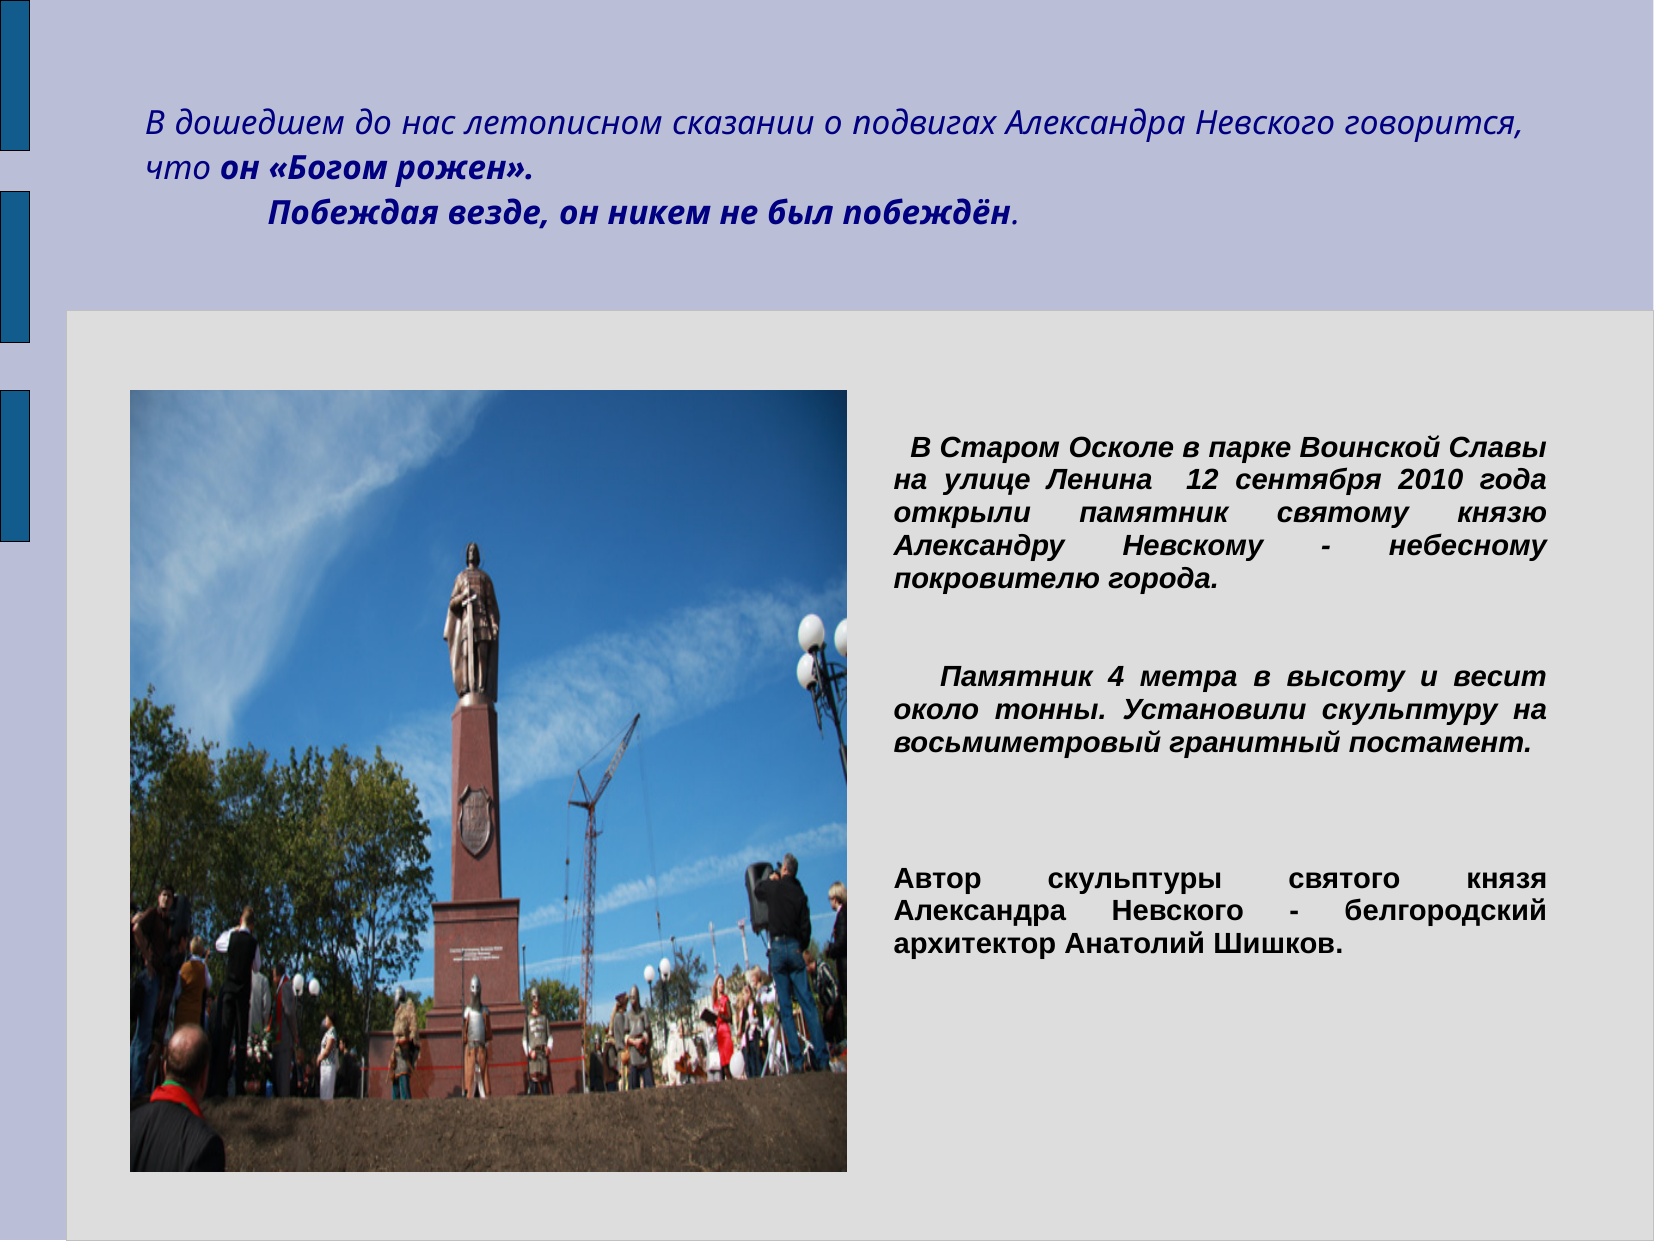

В дошедшем до нас летописном сказании о подвигах Александра Невского говорится, что он «Богом рожен».
 Побеждая везде, он никем не был побеждён.
 В Старом Осколе в парке Воинской Славы на улице Ленина 12 сентября 2010 года открыли памятник святому князю Александру Невскому - небесному покровителю города.
 Памятник 4 метра в высоту и весит около тонны. Установили скульптуру на восьмиметровый гранитный постамент.
Автор скульптуры святого князя Александра Невского - белгородский архитектор Анатолий Шишков.